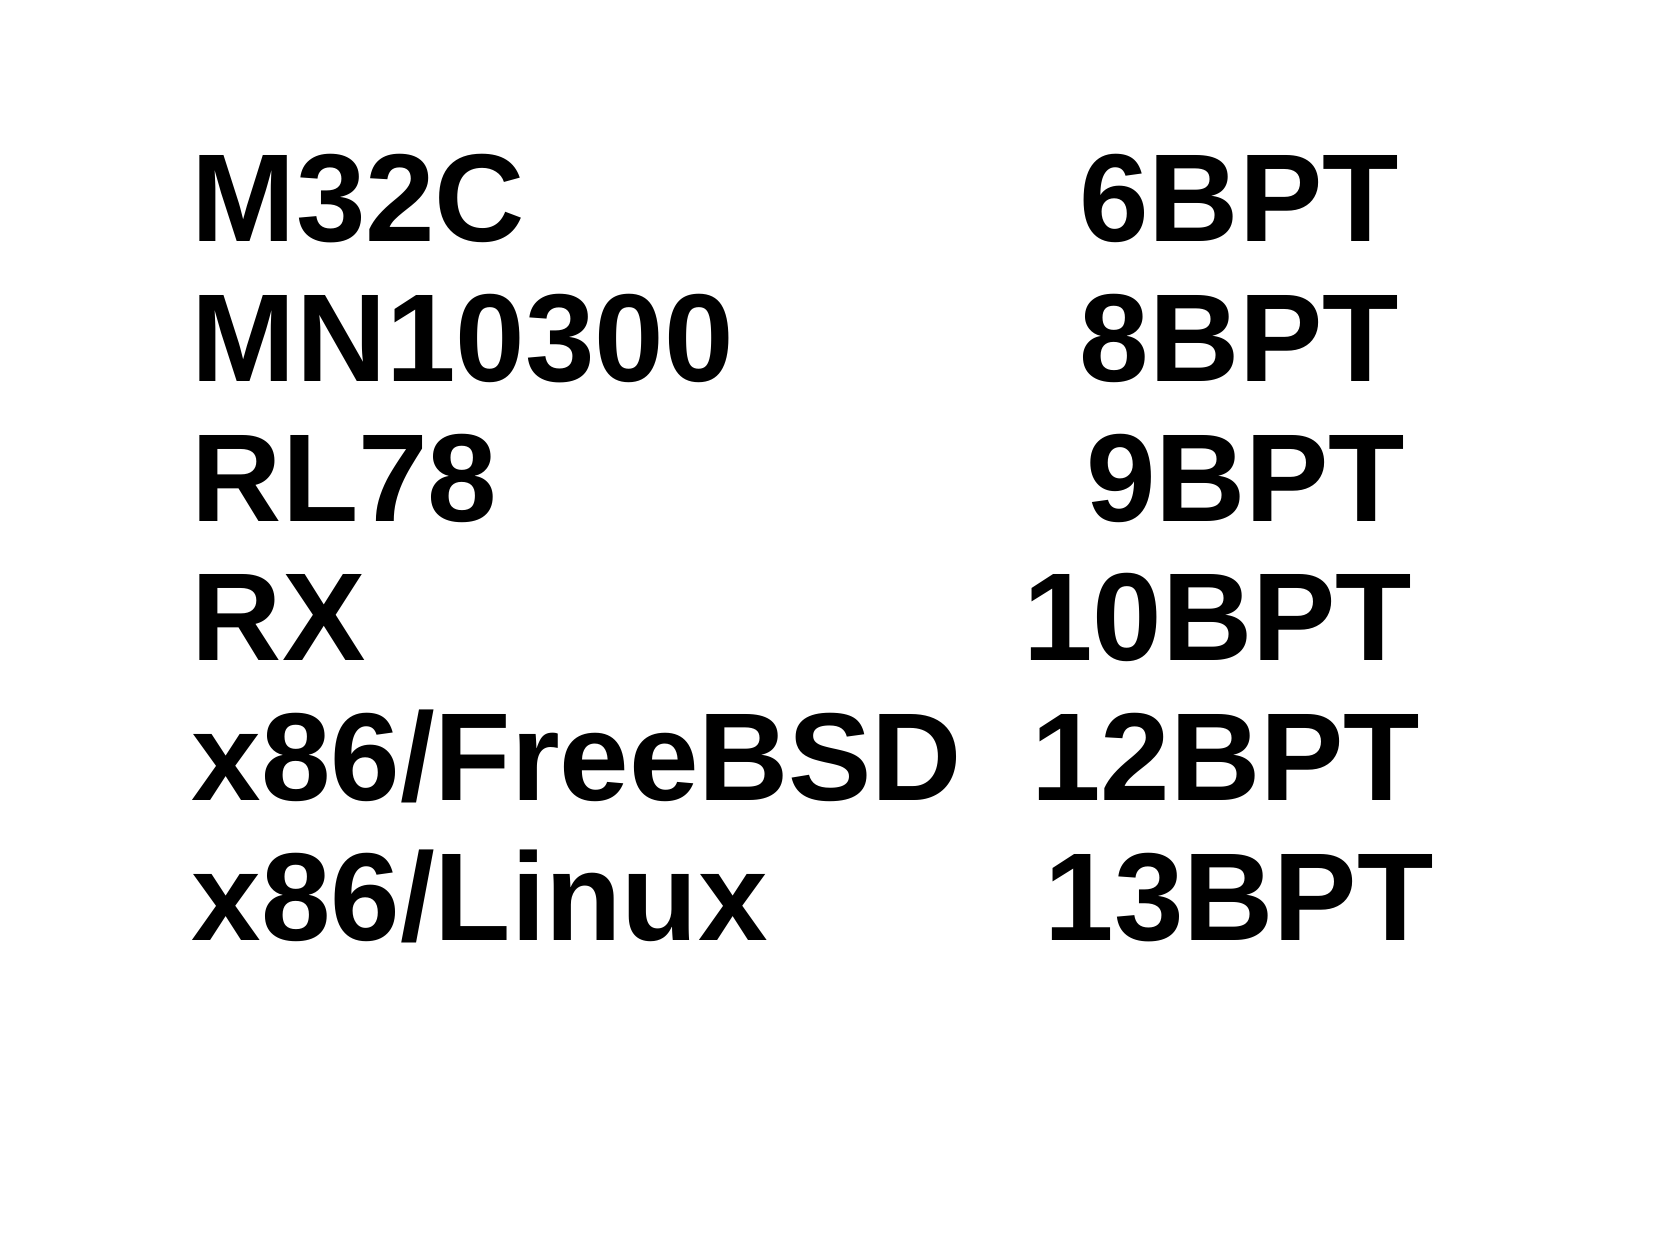

M32C 6BPT
MN10300 8BPT
RL78 9BPT
RX 10BPT
x86/FreeBSD 12BPT
x86/Linux 13BPT